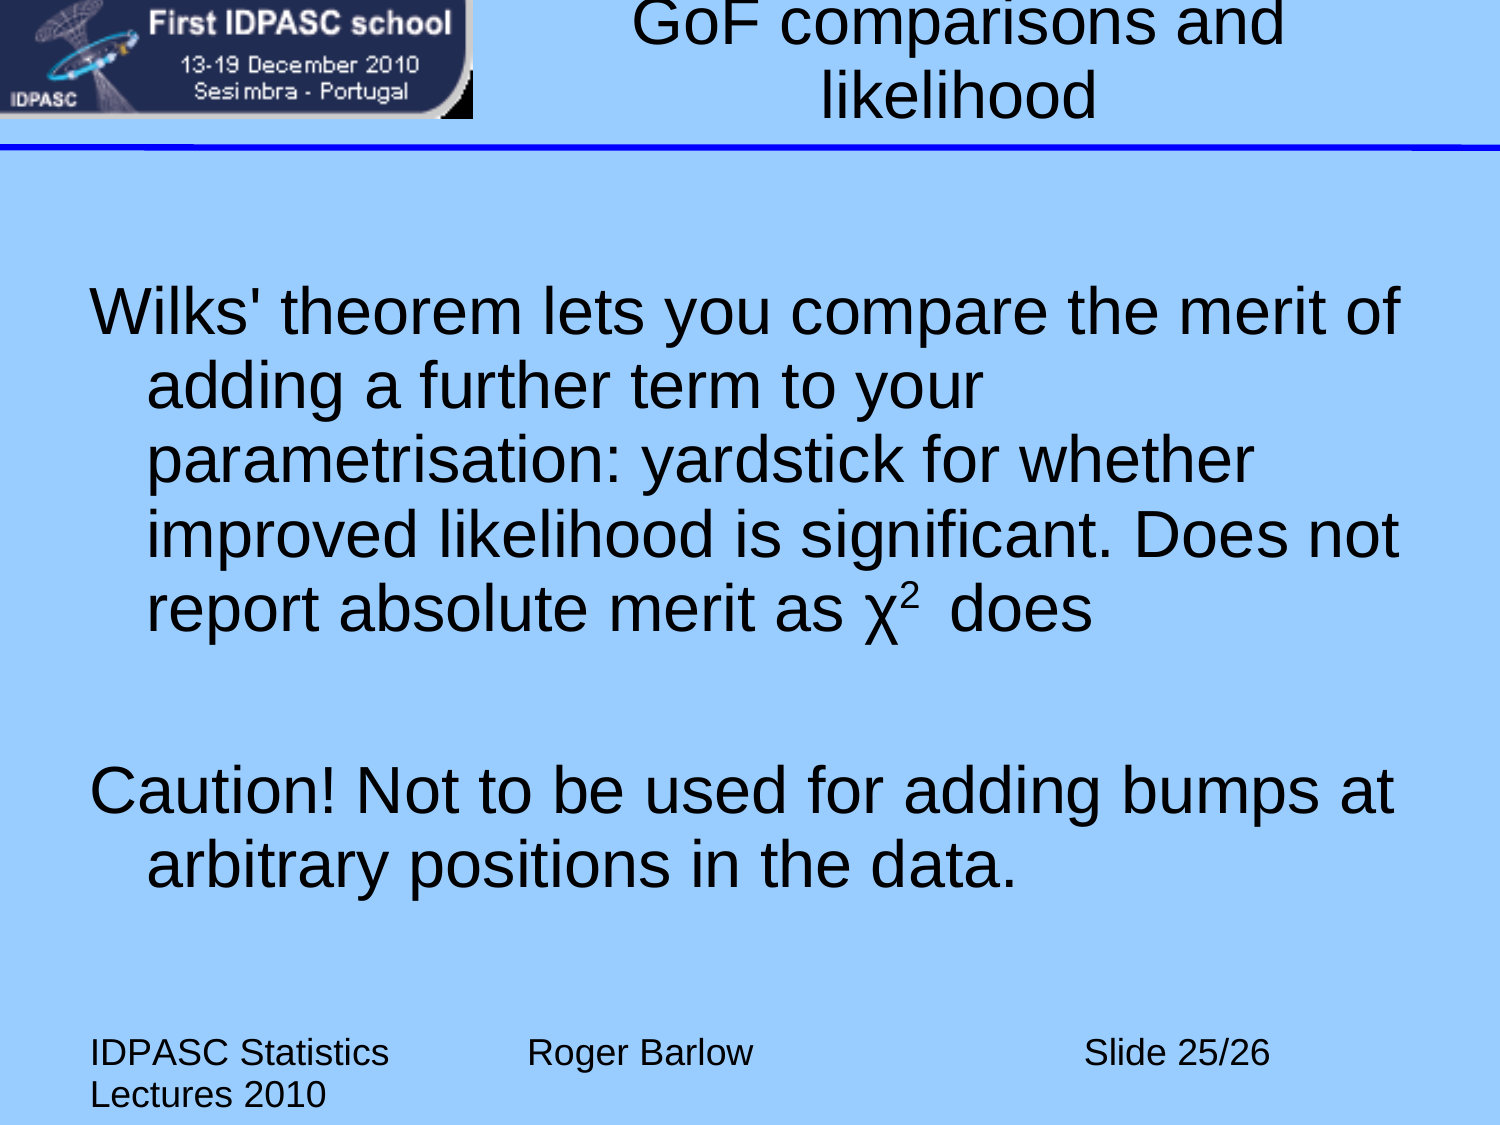

# GoF comparisons and likelihood
Wilks' theorem lets you compare the merit of adding a further term to your parametrisation: yardstick for whether improved likelihood is significant. Does not report absolute merit as χ2 does
Caution! Not to be used for adding bumps at arbitrary positions in the data.
25